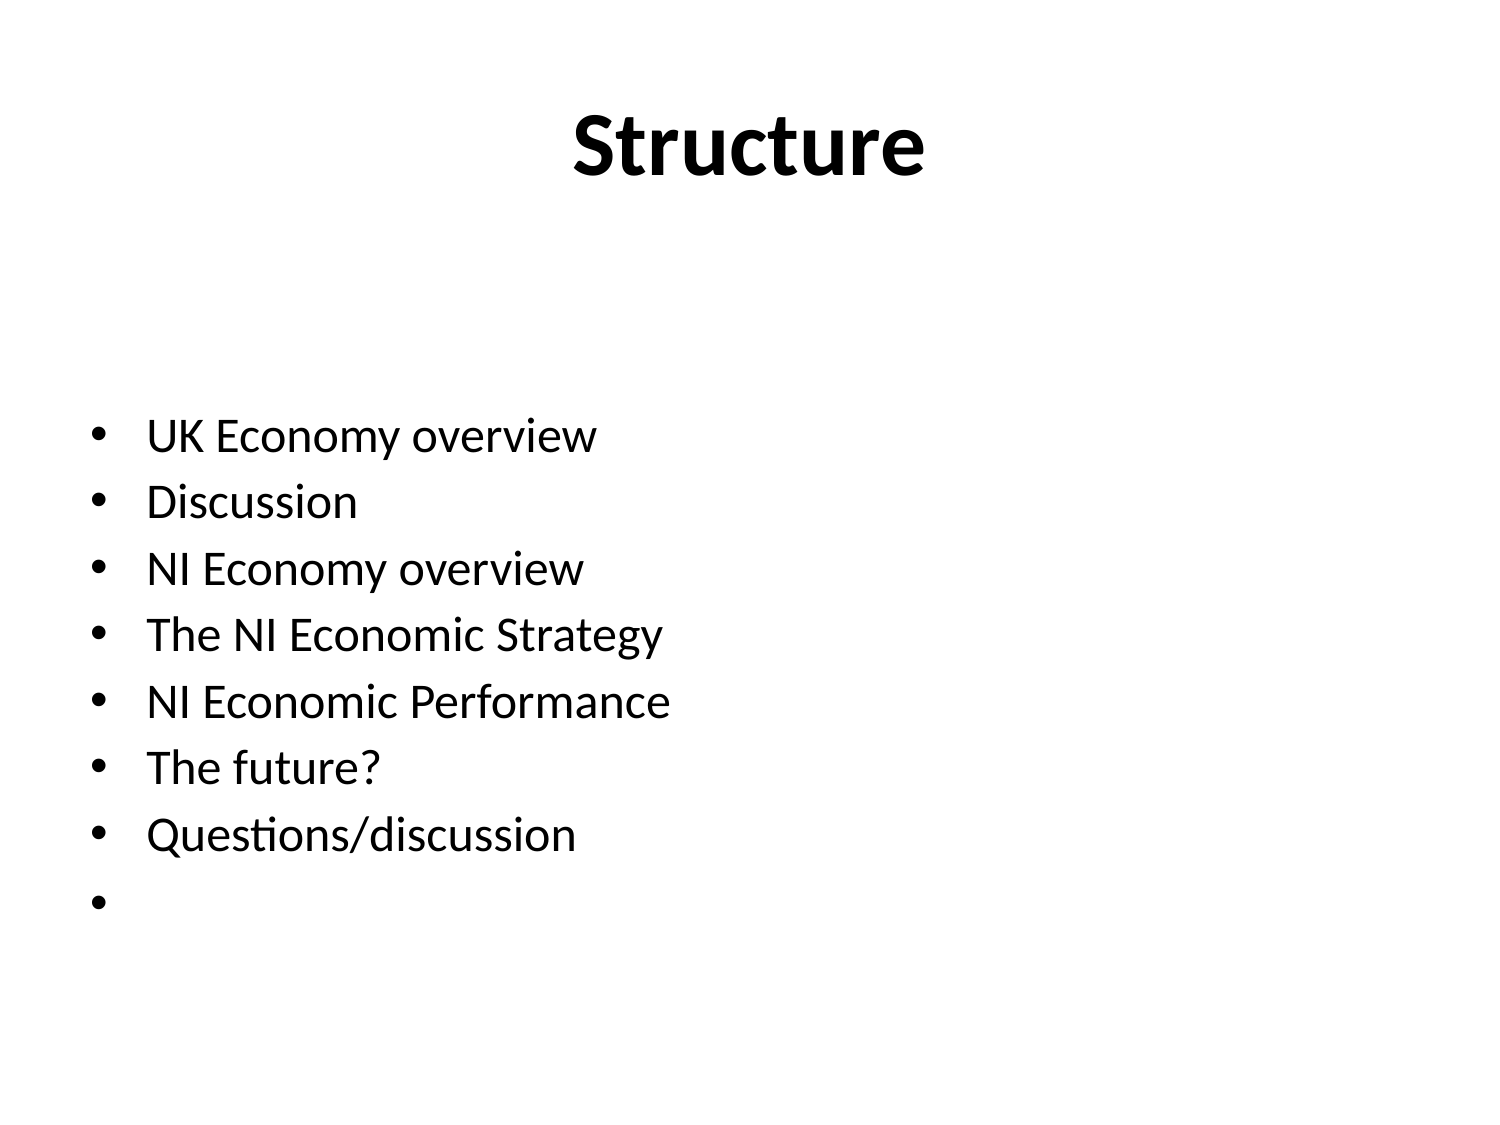

# Structure
UK Economy overview
Discussion
NI Economy overview
The NI Economic Strategy
NI Economic Performance
The future?
Questions/discussion